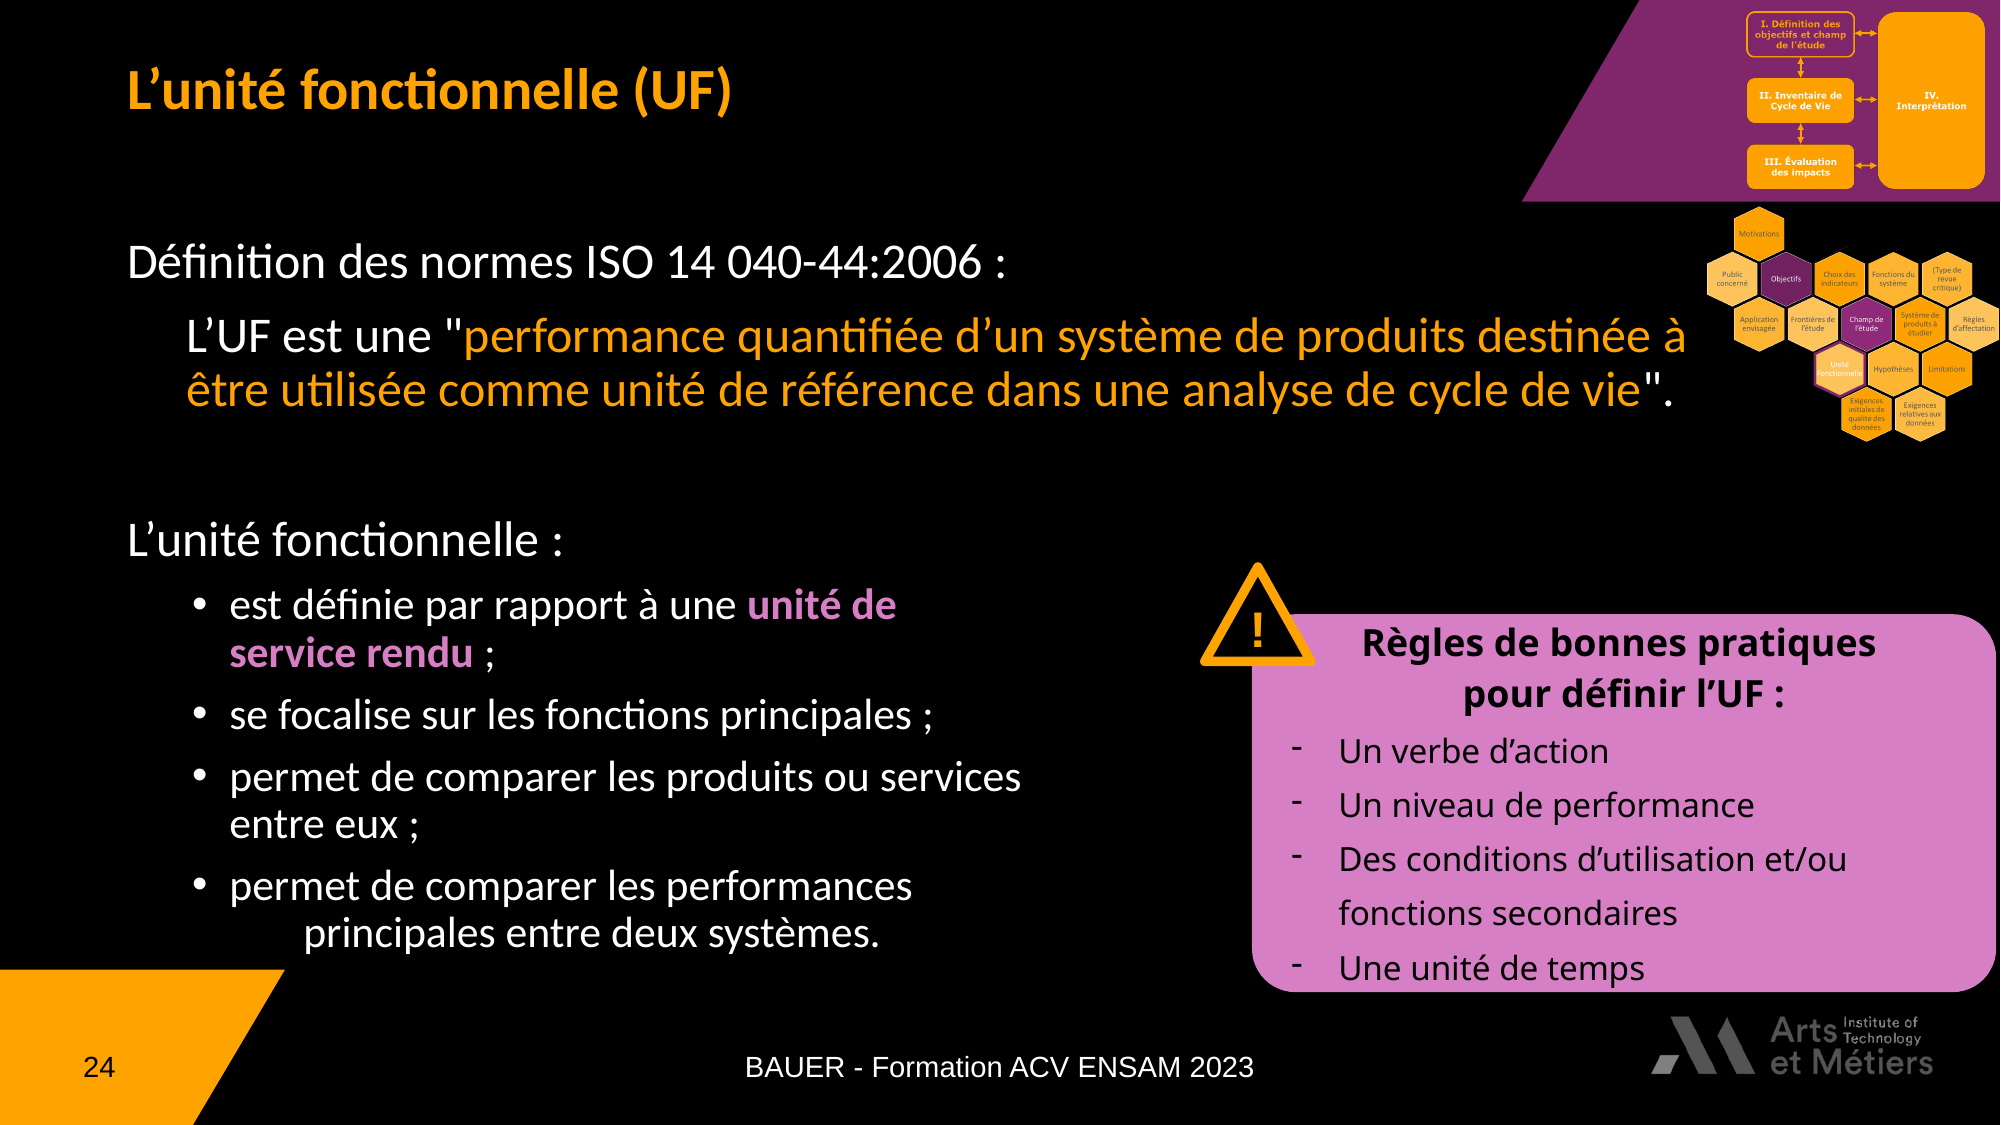

# L’unité fonctionnelle (UF)
Définition des normes ISO 14 040-44:2006 :
L’UF est une "performance quantifiée d’un système de produits destinée à être utilisée comme unité de référence dans une analyse de cycle de vie".
L’unité fonctionnelle :
est définie par rapport à une unité de
service rendu ;
se focalise sur les fonctions principales ;
permet de comparer les produits ou services
entre eux ;
permet de comparer les performances
	principales entre deux systèmes.
!
Règles de bonnes pratiques
pour définir l’UF :
Un verbe d’action
Un niveau de performance
Des conditions d’utilisation et/ou
fonctions secondaires
Une unité de temps